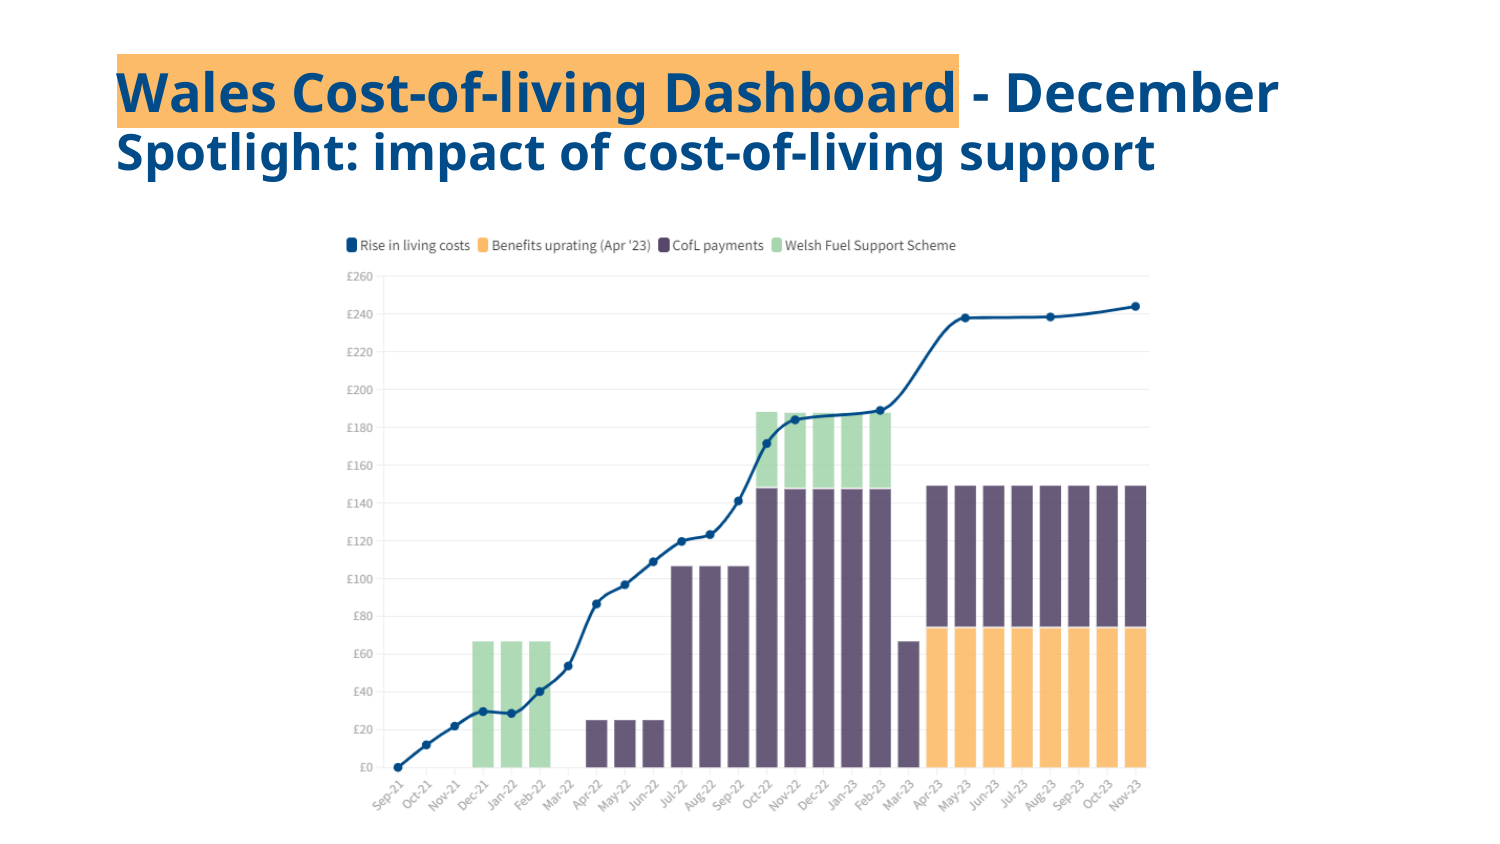

# Wales Cost-of-living Dashboard - December
Spotlight: impact of cost-of-living support